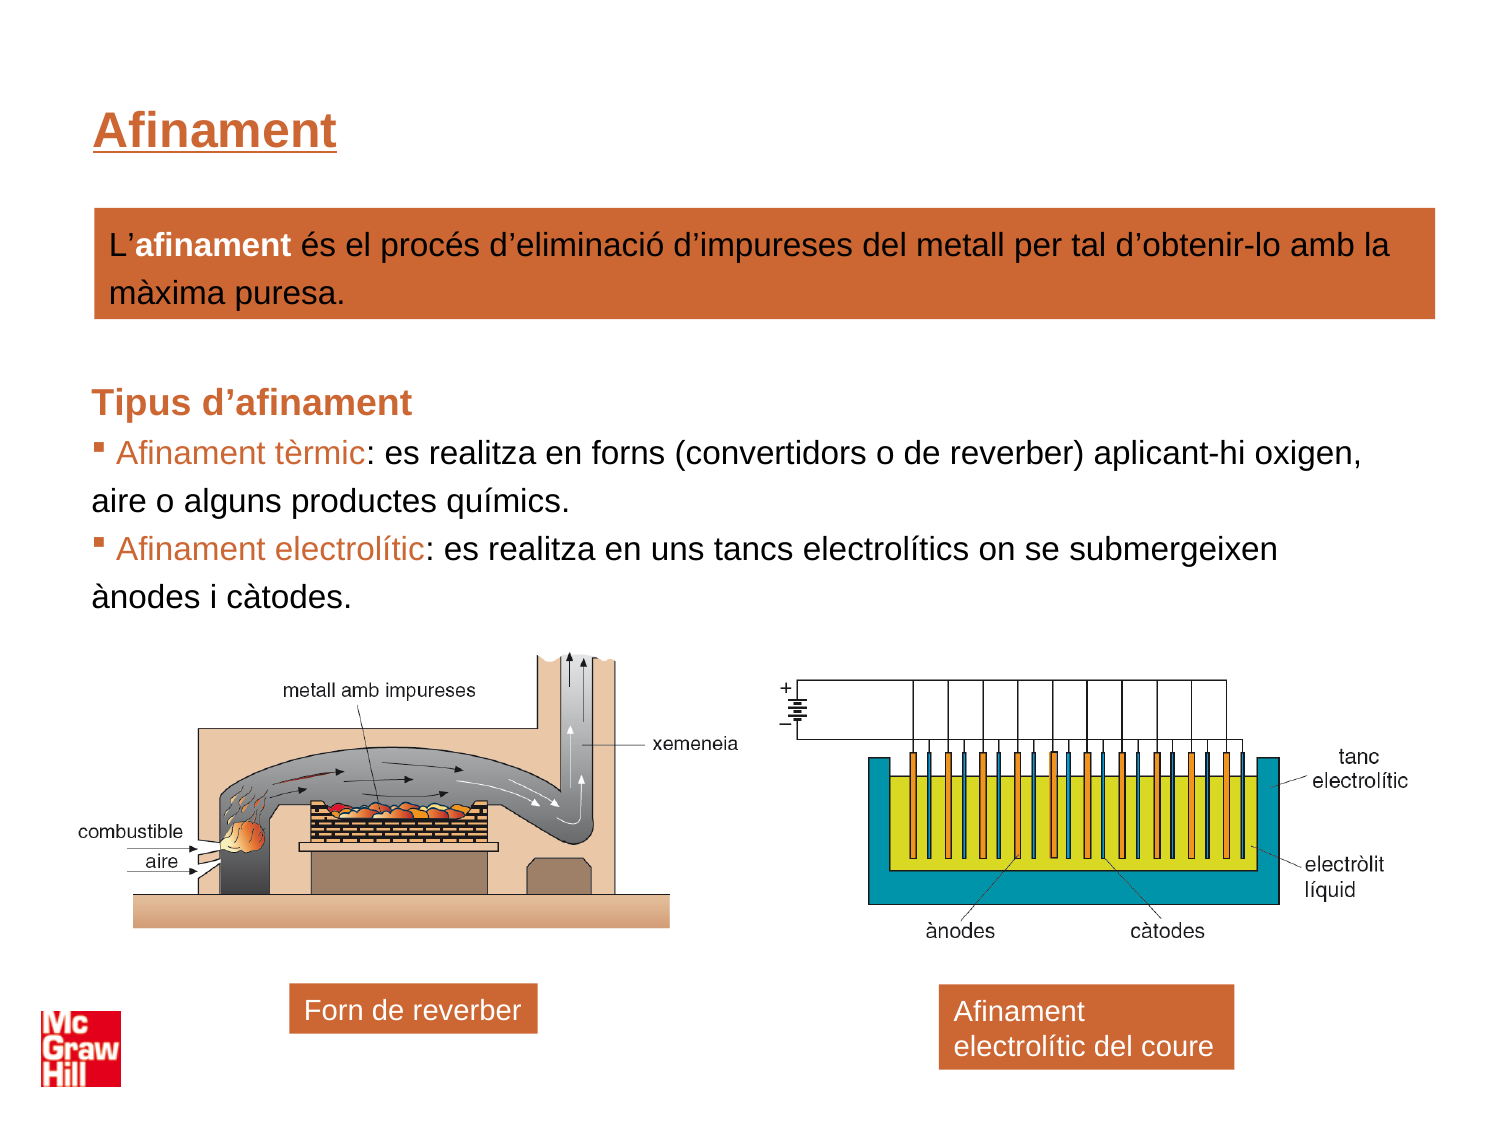

Afinament
L’afinament és el procés d’eliminació d’impureses del metall per tal d’obtenir-lo amb la màxima puresa.
Tipus d’afinament
 Afinament tèrmic: es realitza en forns (convertidors o de reverber) aplicant-hi oxigen, aire o alguns productes químics.
 Afinament electrolític: es realitza en uns tancs electrolítics on se submergeixen ànodes i càtodes.
Forn de reverber
Afinament electrolític del coure